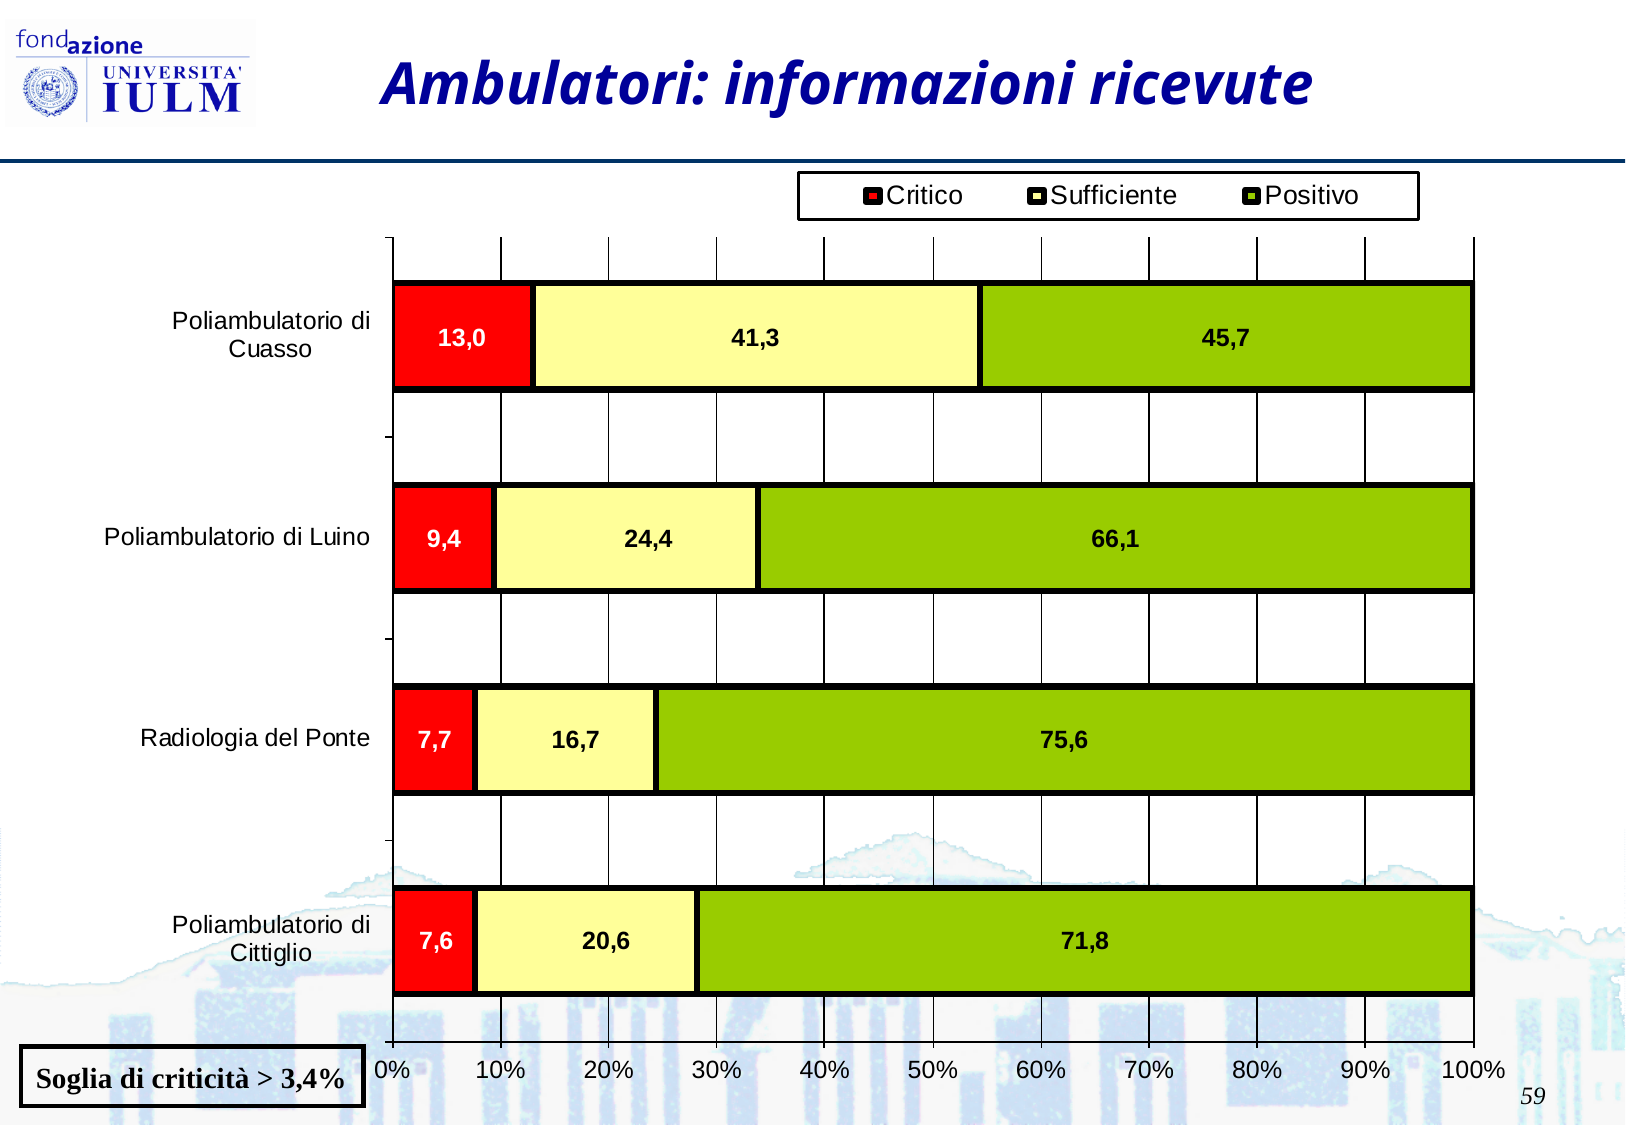

Ambulatori: informazioni ricevute
Soglia di criticità > 3,4%